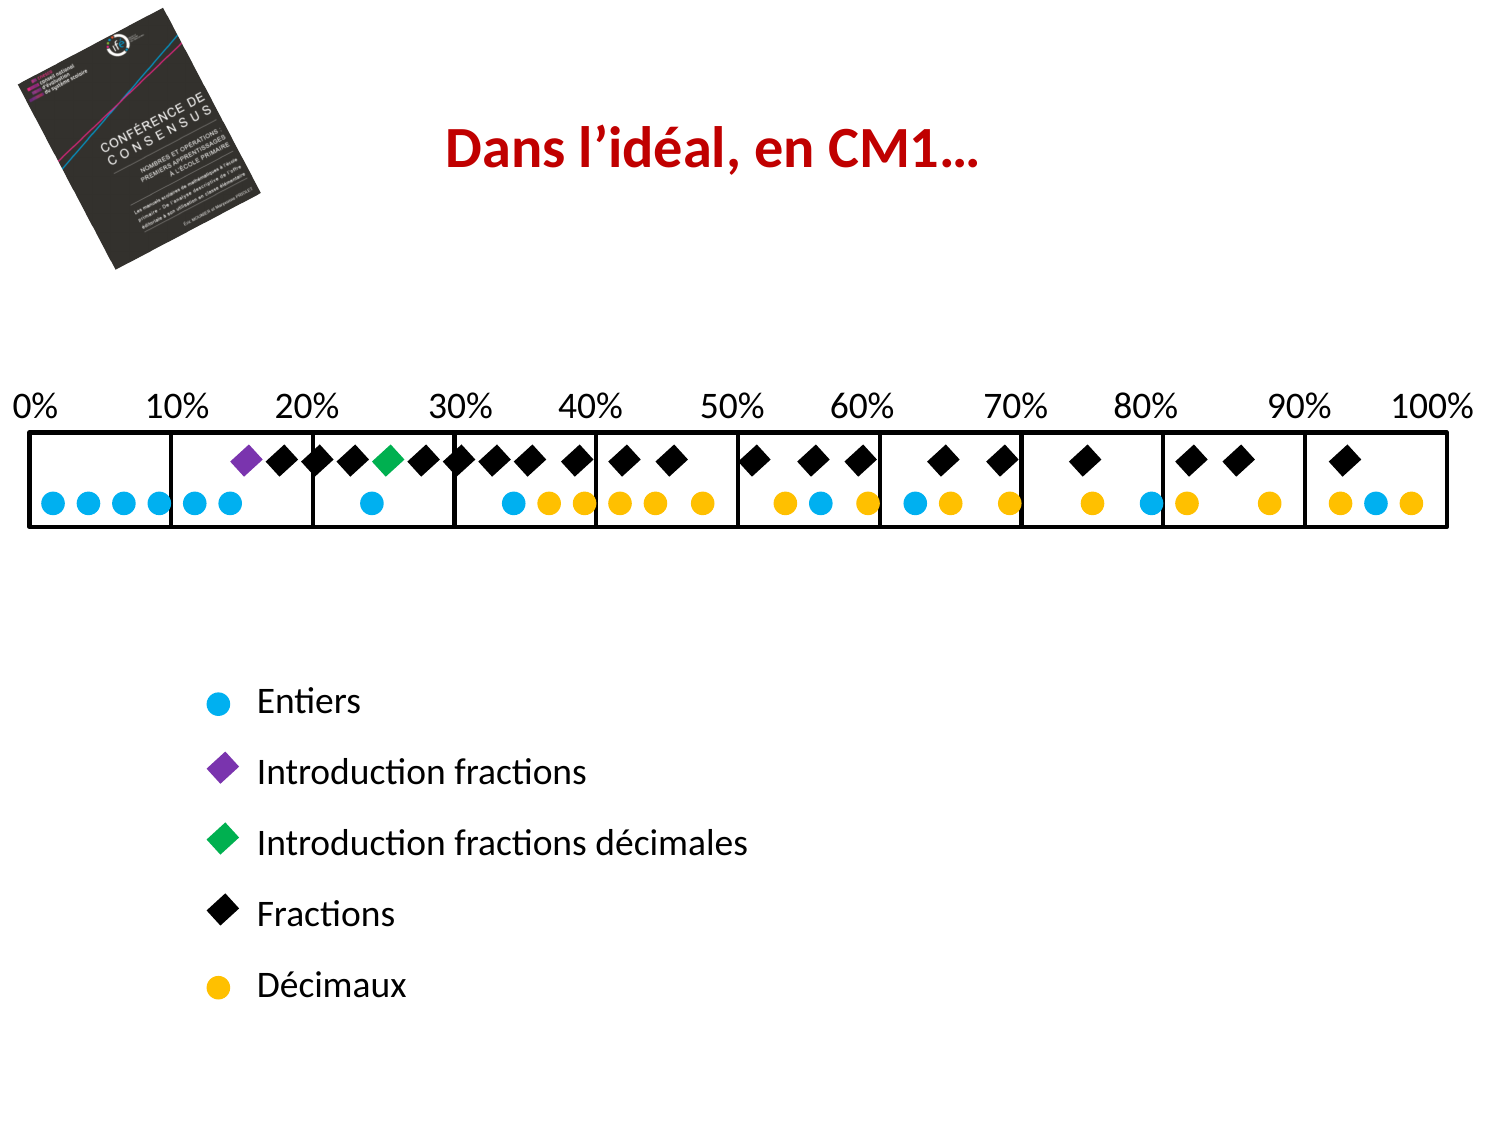

Dans l’idéal, en CM1…
0%
10%
20%
30%
40%
50%
60%
70%
80%
90%
100%
Entiers
Introduction fractions
Introduction fractions décimales
Fractions
Décimaux